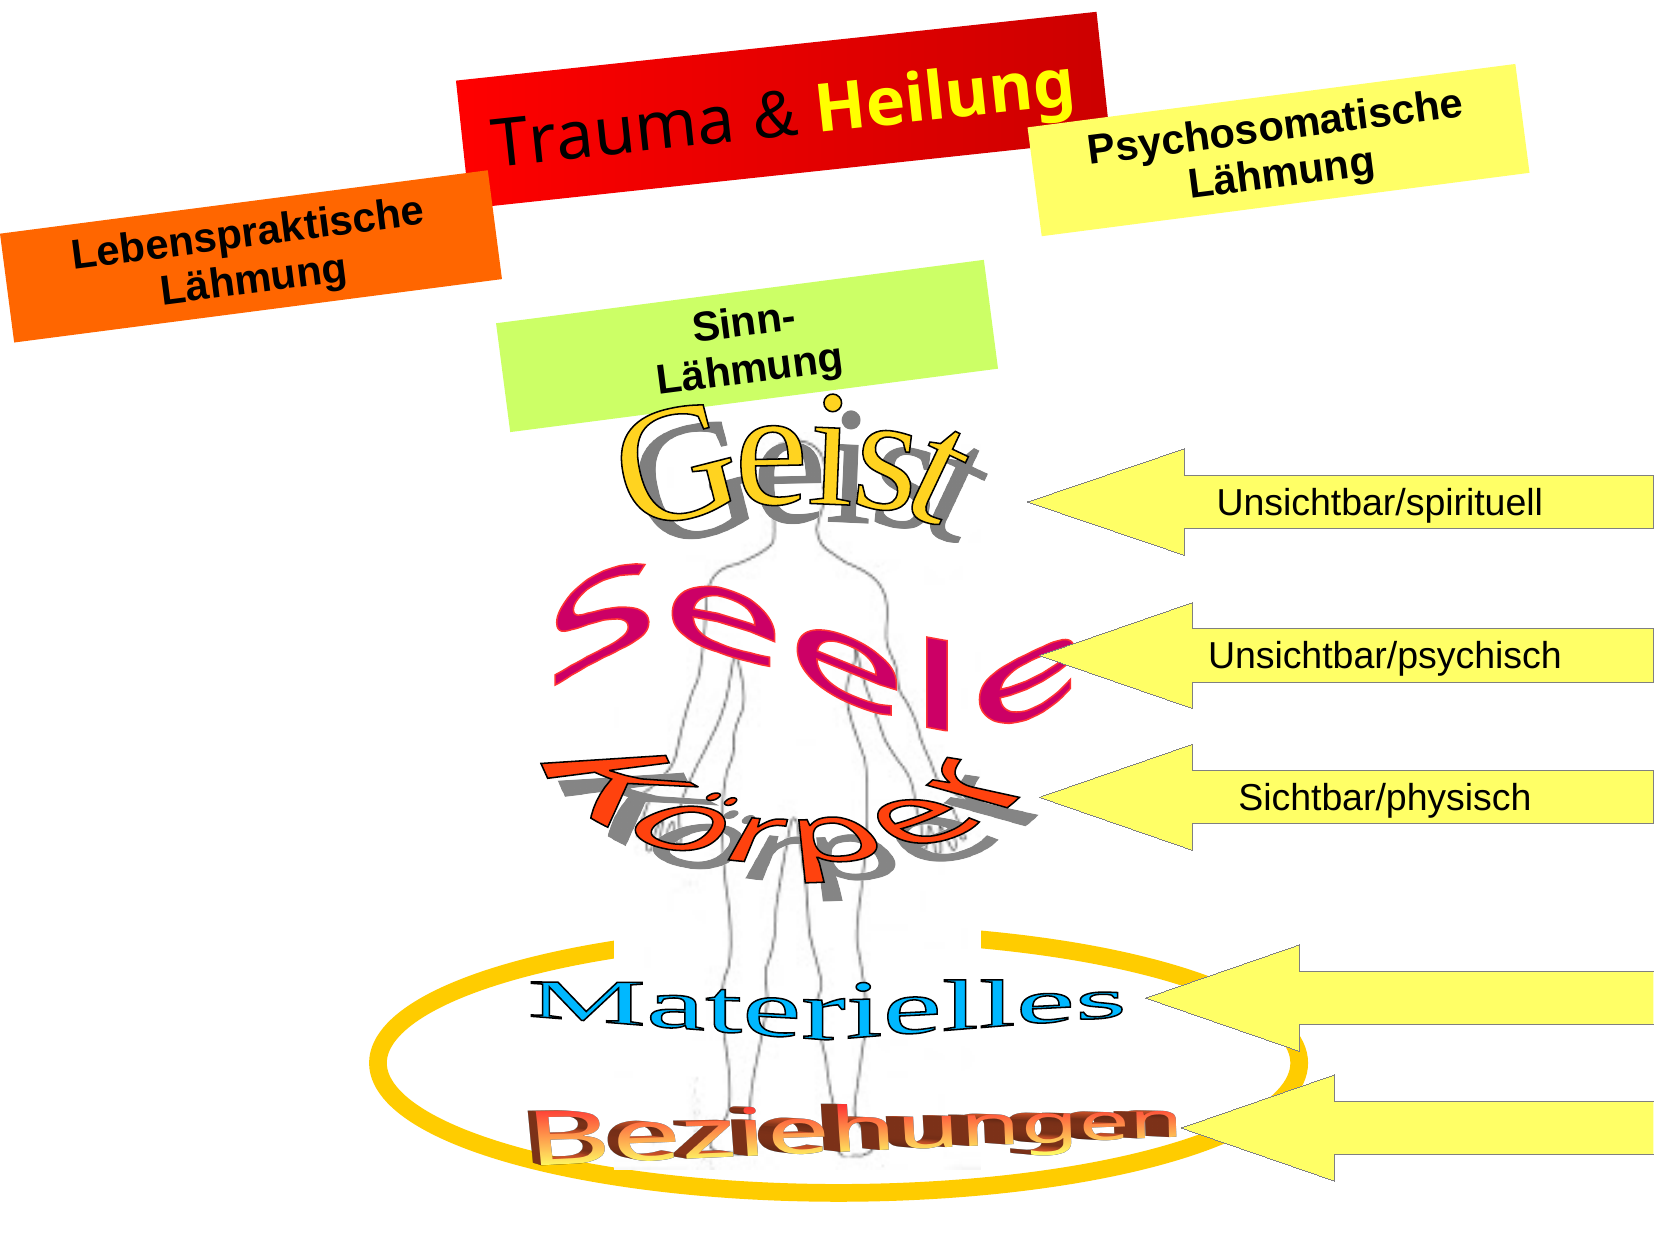

# Trauma & Heilung
Psychosomatische Lähmung
Lebenspraktische Lähmung
Sinn-
Lähmung
Unsichtbar/spirituell
Geist
Seele
Unsichtbar/psychisch
Körper
Sichtbar/physisch
Materielles
Beziehungen